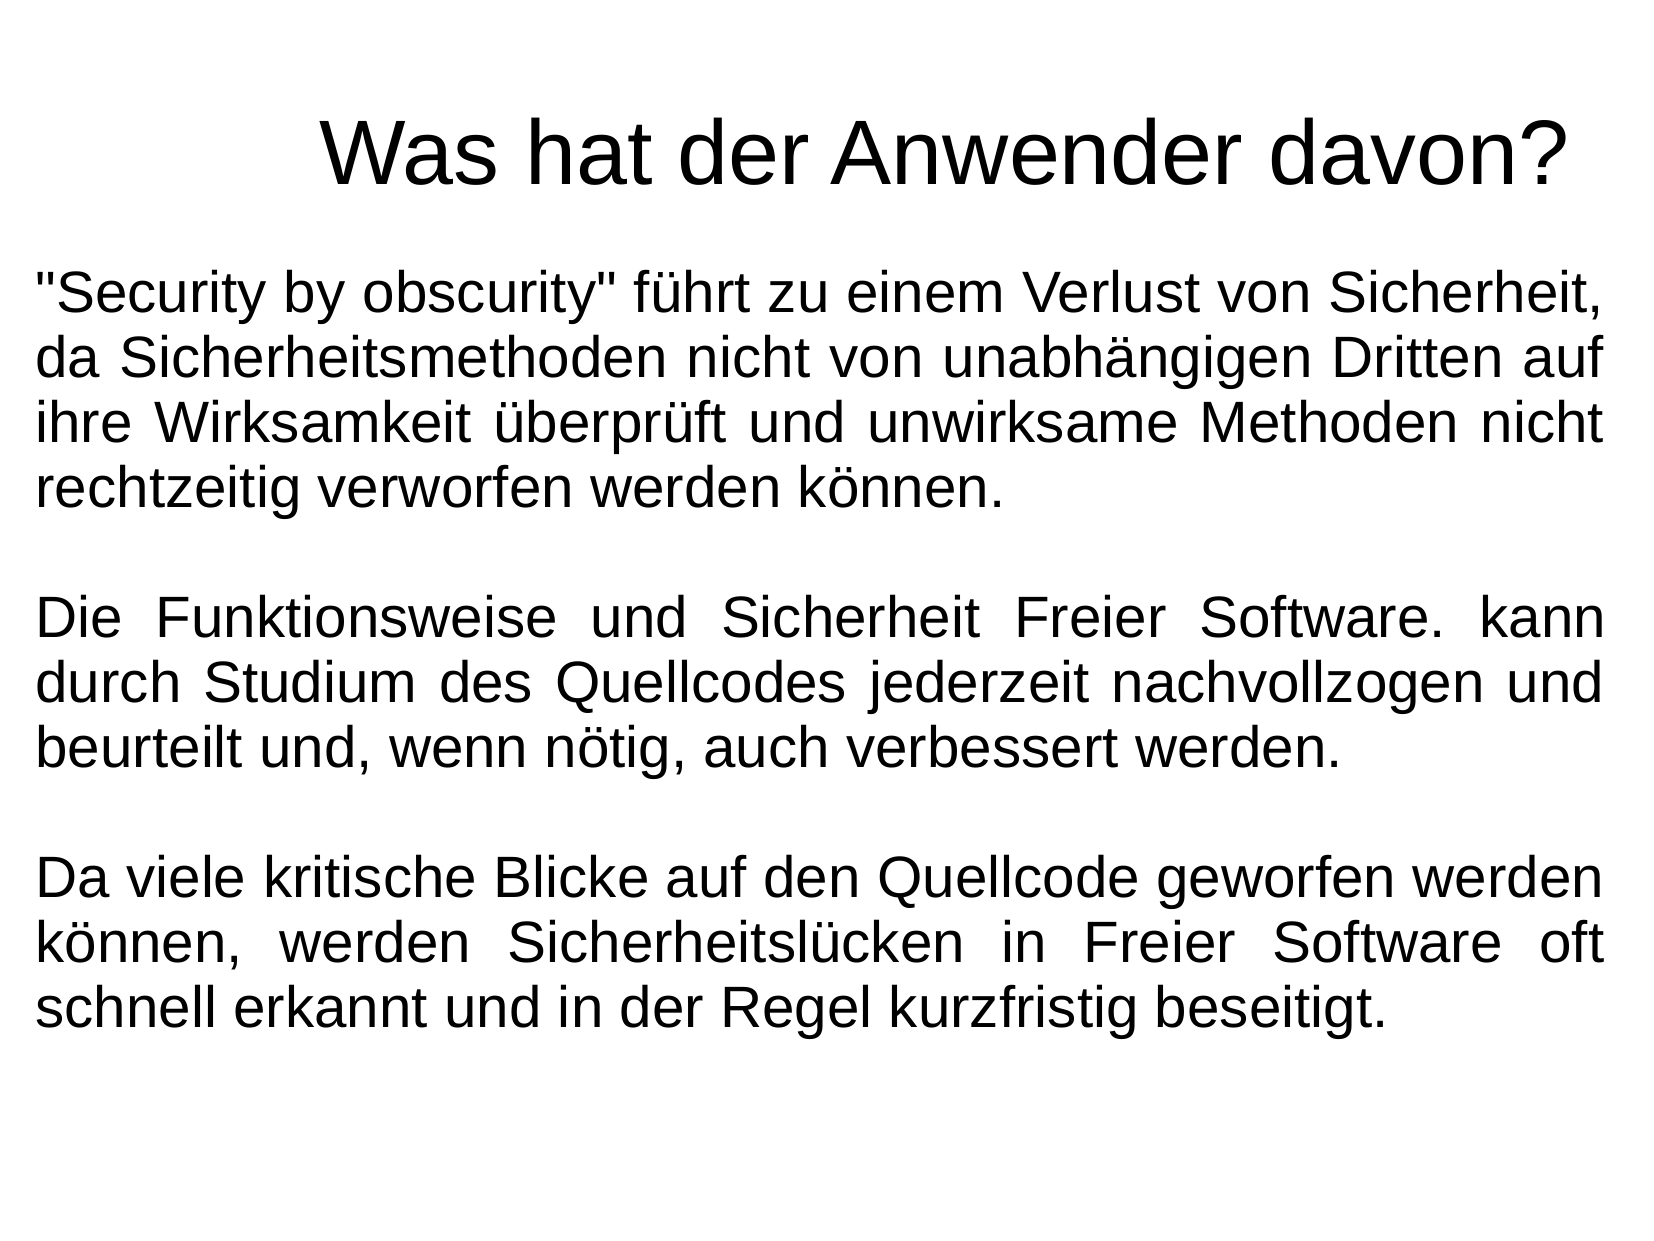

# Was hat der Anwender davon?
"Security by obscurity" führt zu einem Verlust von Sicherheit, da Sicherheitsmethoden nicht von unabhängigen Dritten auf ihre Wirksamkeit überprüft und unwirksame Methoden nicht rechtzeitig verworfen werden können.
Die Funktionsweise und Sicherheit Freier Software. kann durch Studium des Quellcodes jederzeit nachvollzogen und beurteilt und, wenn nötig, auch verbessert werden.
Da viele kritische Blicke auf den Quellcode geworfen werden können, werden Sicherheitslücken in Freier Software oft schnell erkannt und in der Regel kurzfristig beseitigt.